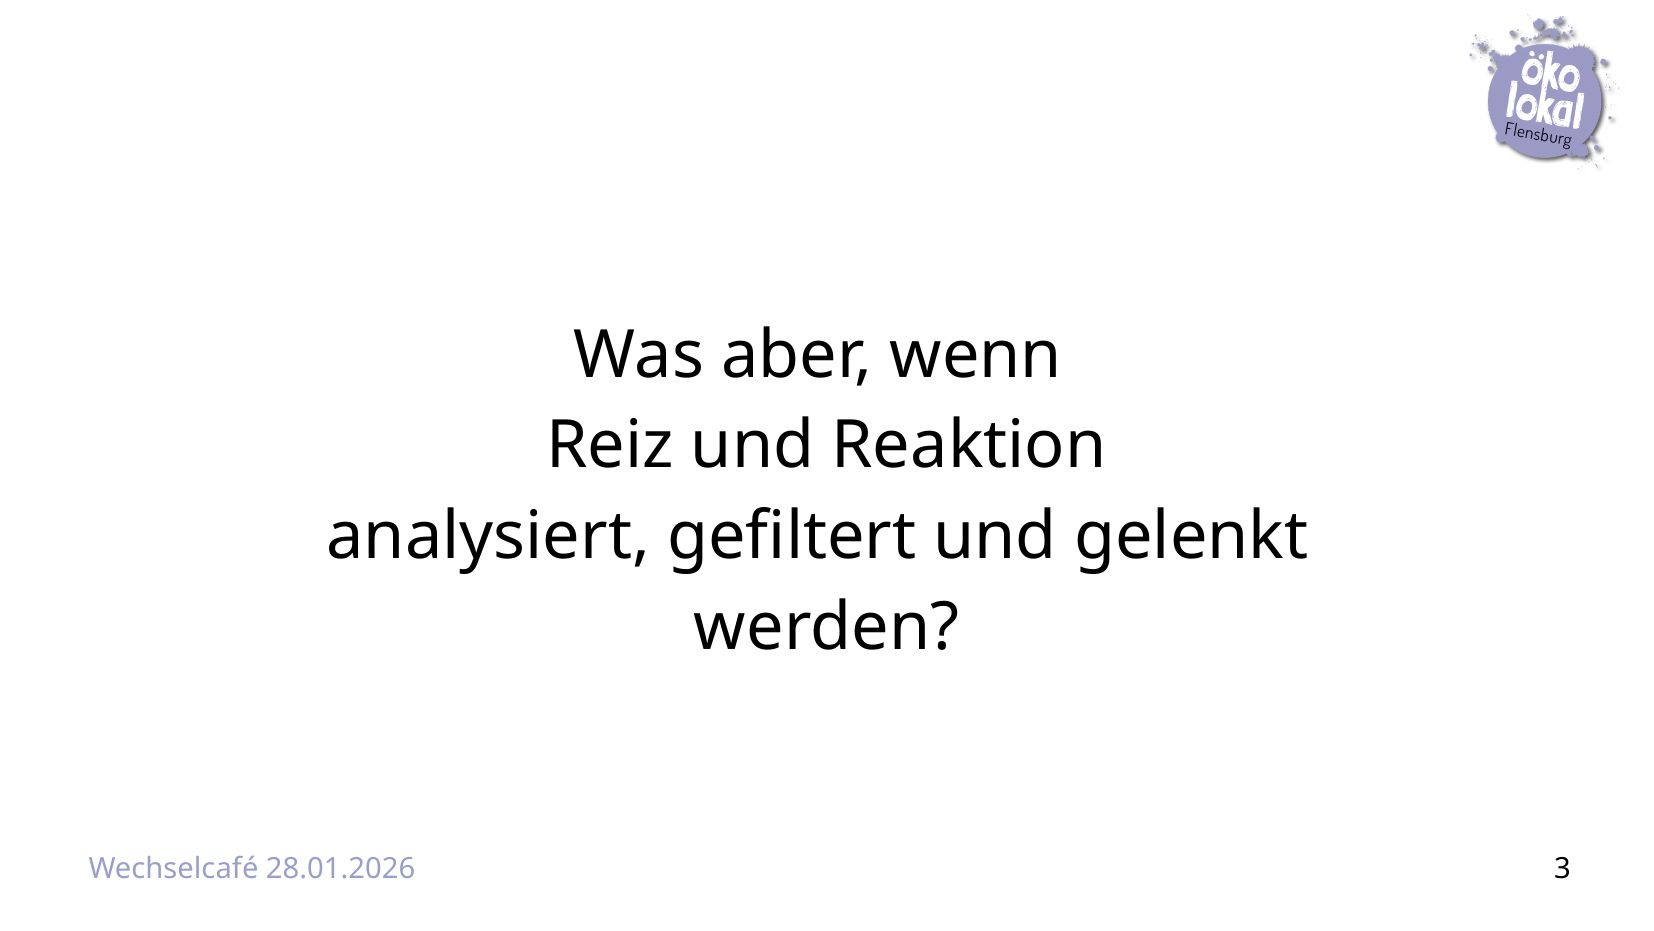

#
Was aber, wenn
Reiz und Reaktion
analysiert, gefiltert und gelenkt
werden?